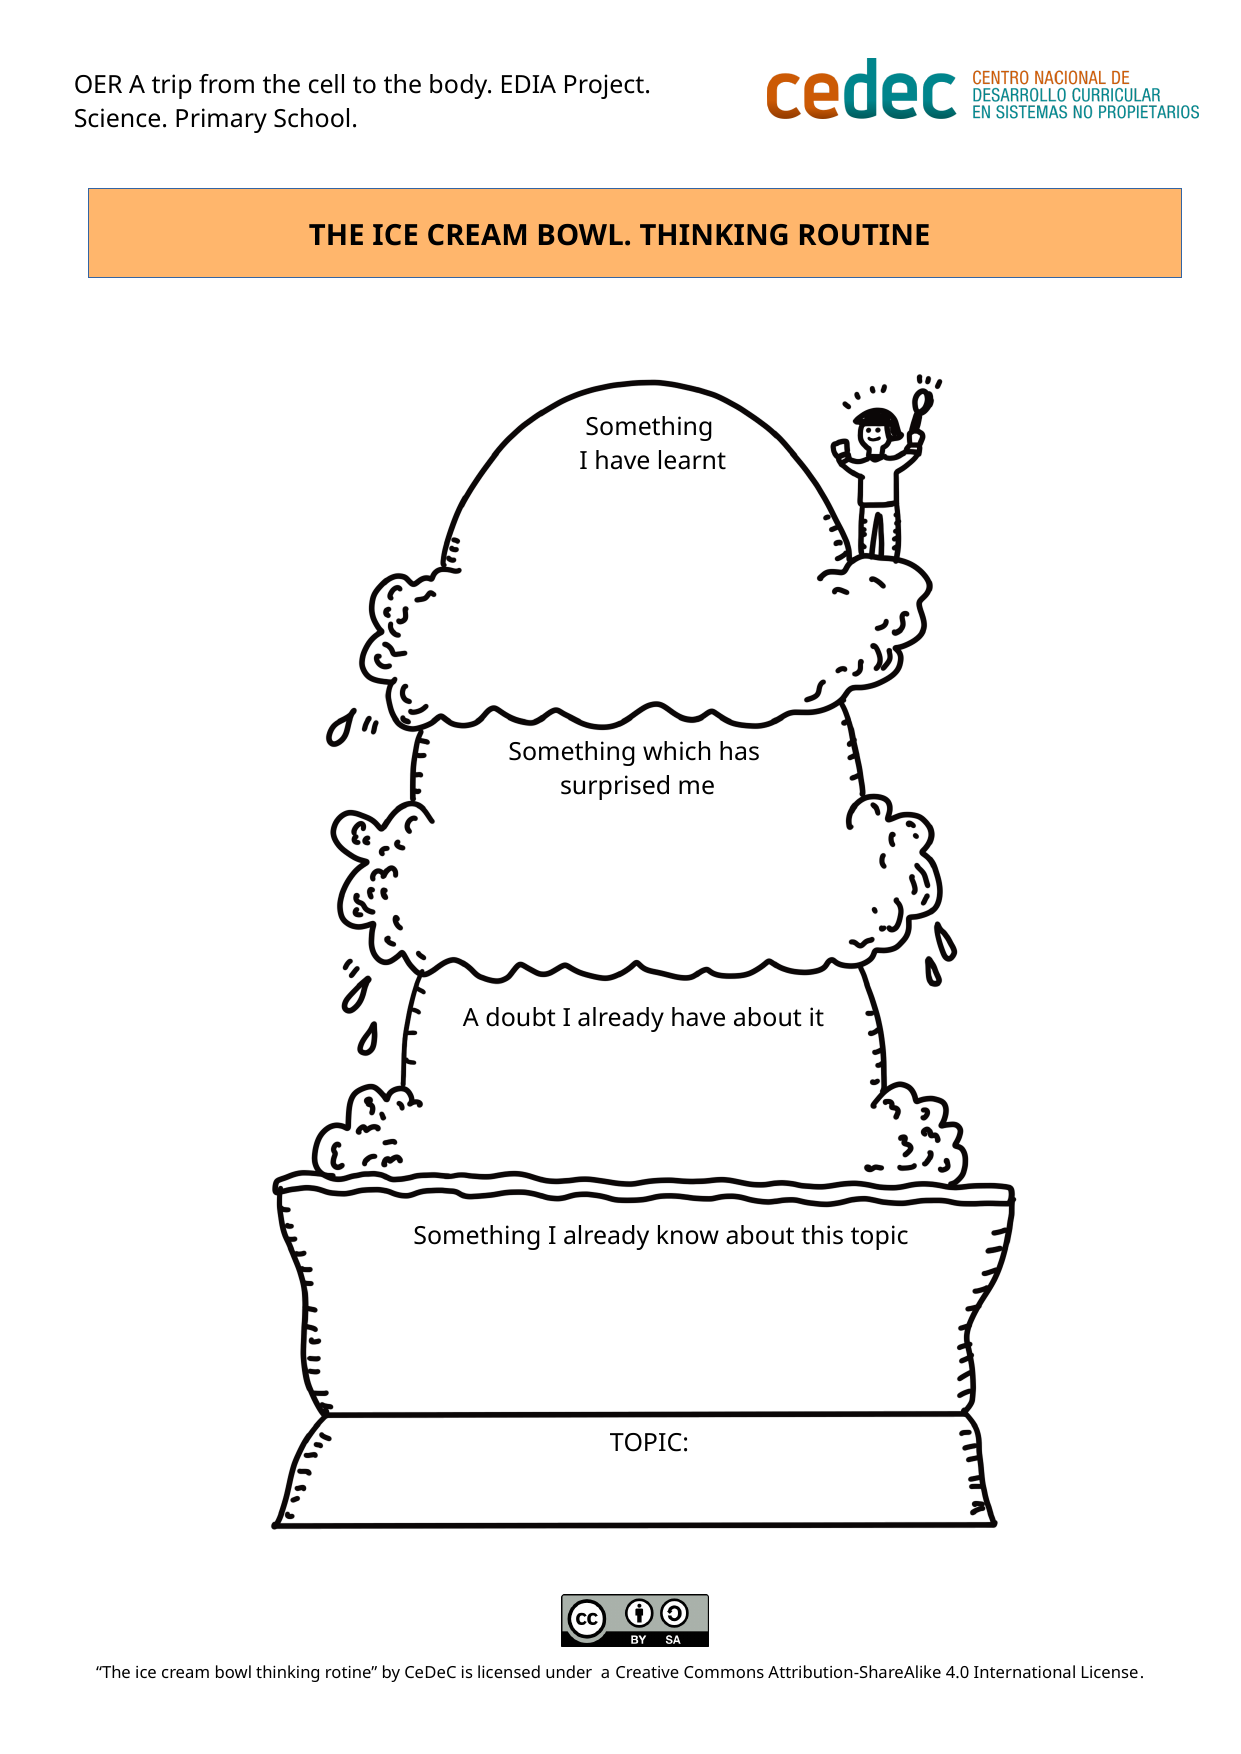

OER A trip from the cell to the body. EDIA Project.
Science. Primary School.
THE ICE CREAM BOWL. THINKING ROUTINE
Something
 I have learnt
Something which has
surprised me
A doubt I already have about it
Something I already know about this topic
TOPIC:
“The ice cream bowl thinking rotine” by CeDeC is licensed under a Creative Commons Attribution-ShareAlike 4.0 International License.